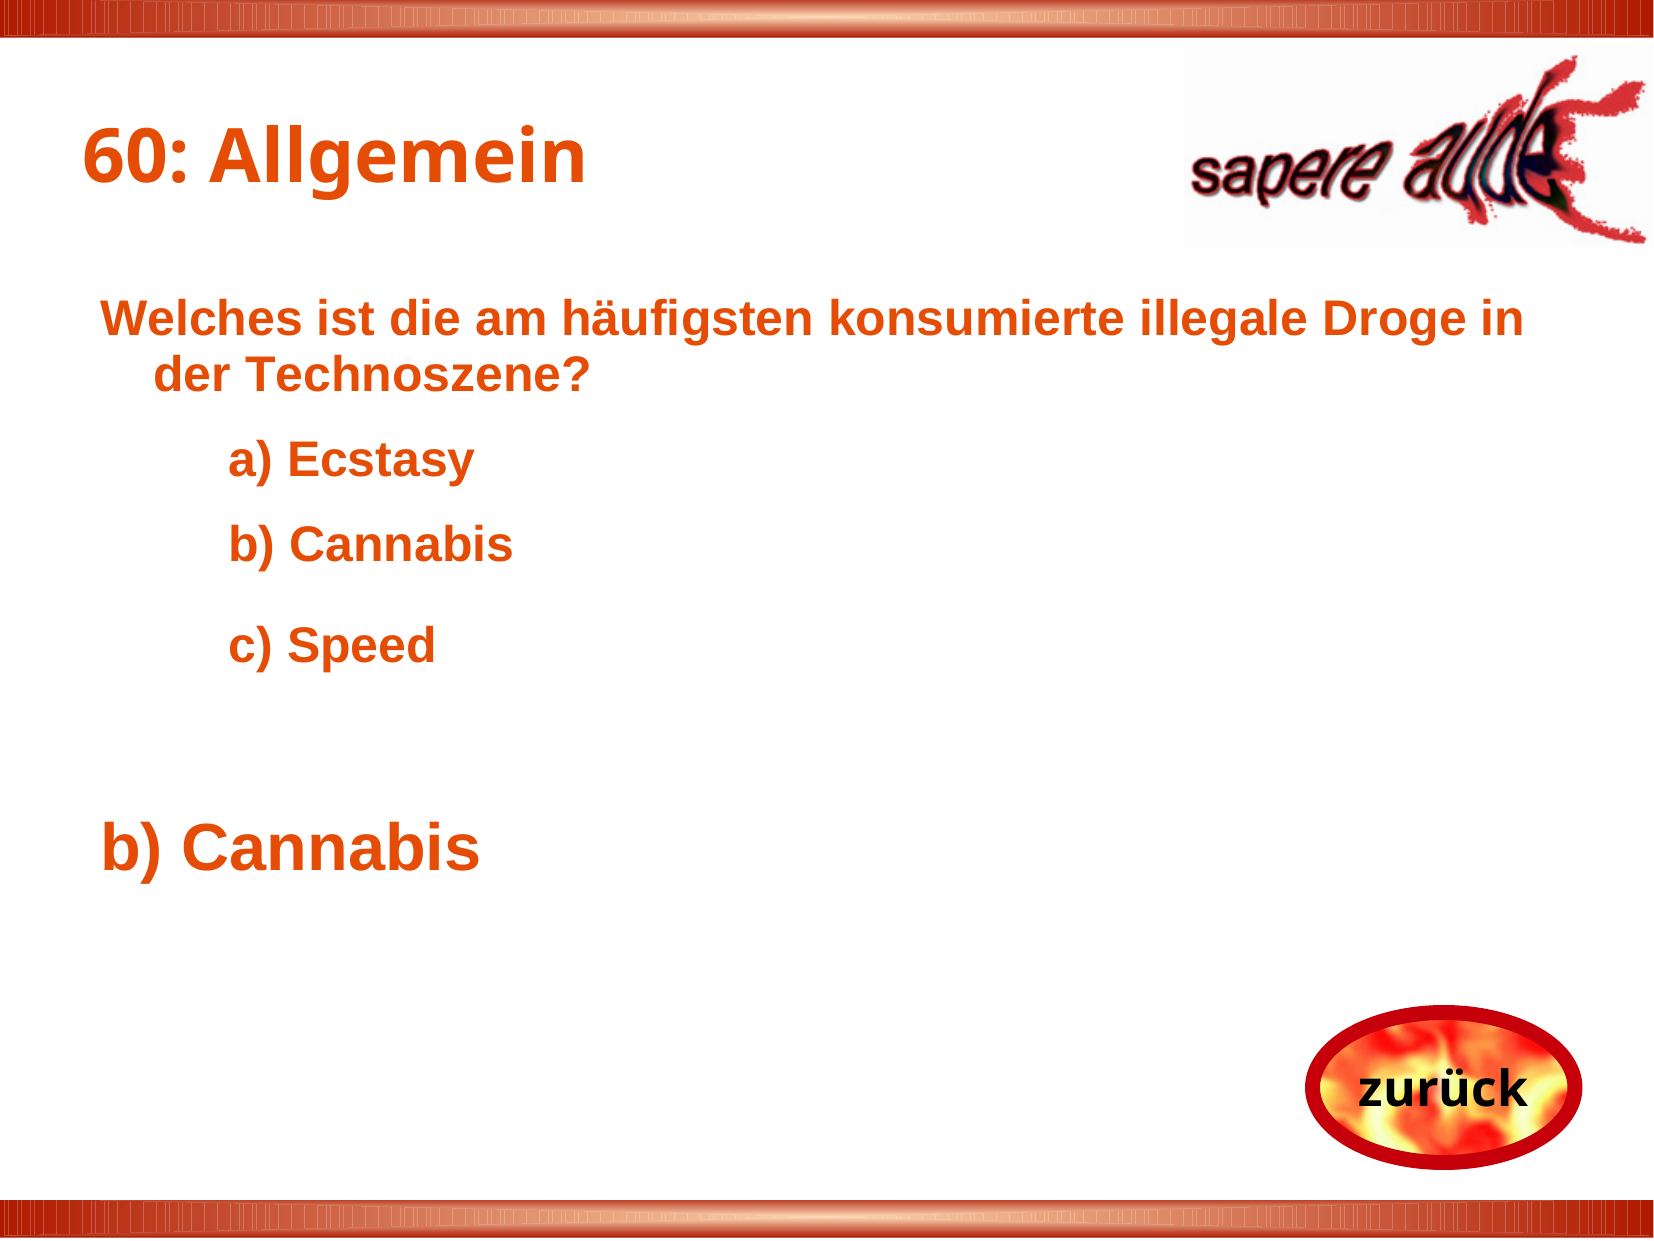

# 60: Allgemein
Welches ist die am häufigsten konsumierte illegale Droge in der Technoszene?
 	a) Ecstasy
 	b) Cannabis
 	c) Speed
b) Cannabis